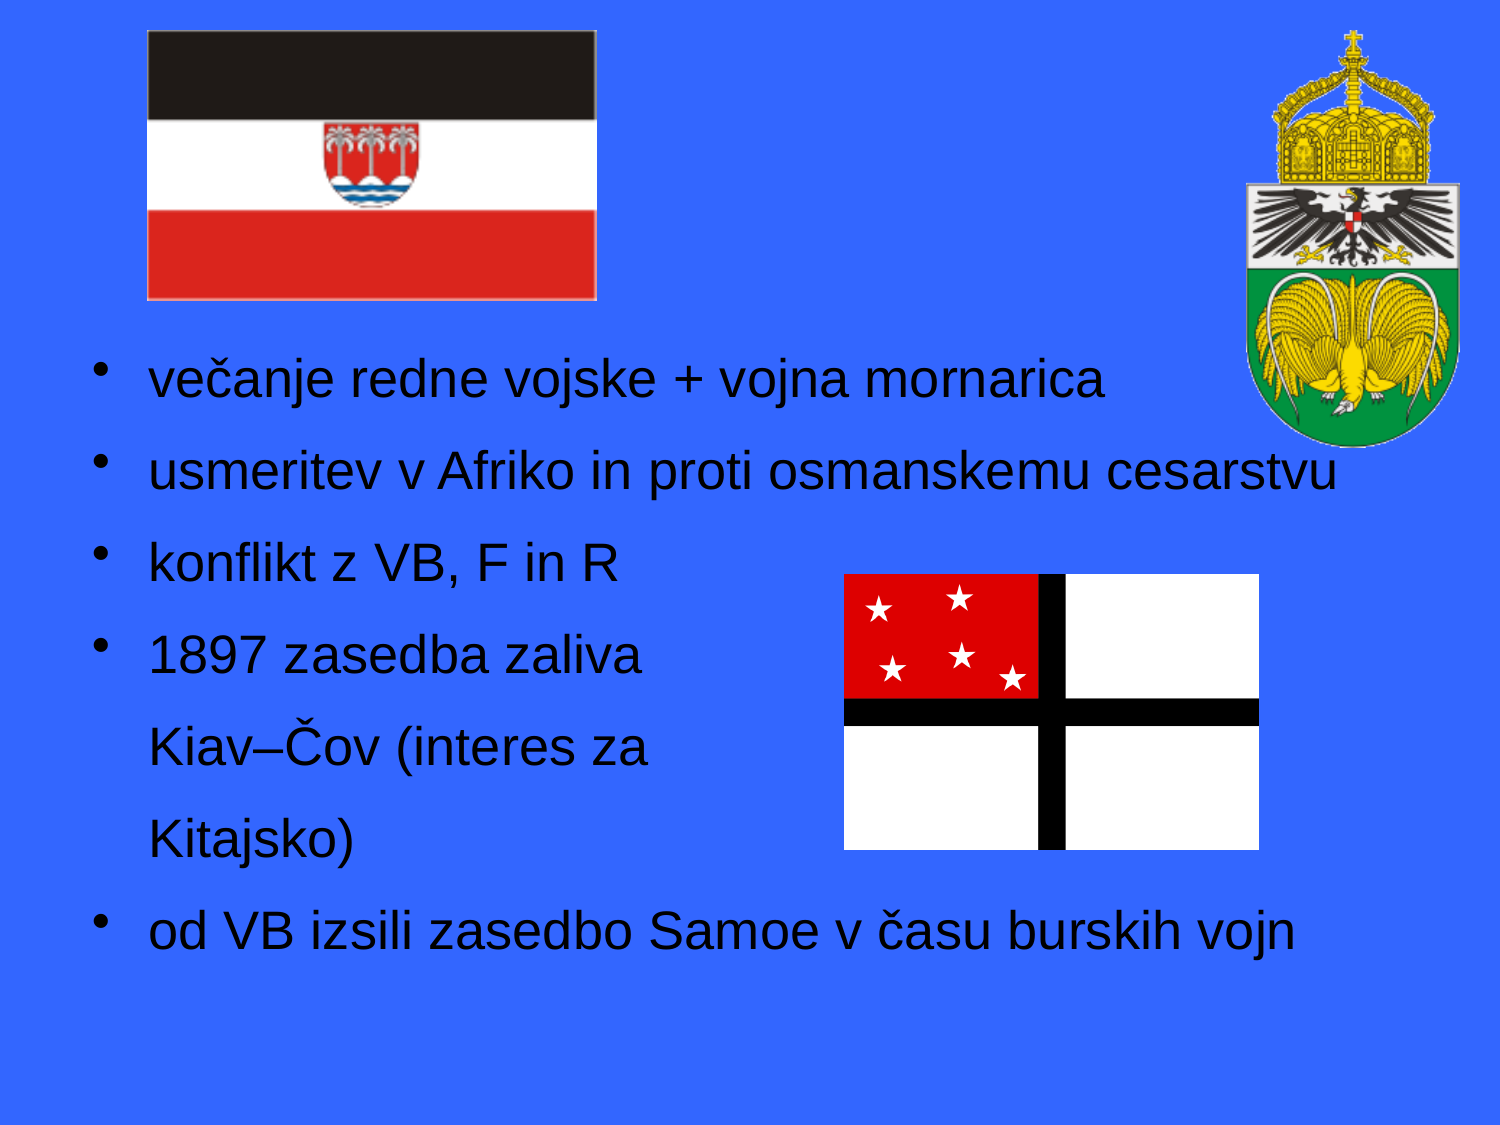

# večanje redne vojske + vojna mornarica
usmeritev v Afriko in proti osmanskemu cesarstvu
konflikt z VB, F in R
1897 zasedba zaliva
	Kiav–Čov (interes za
	Kitajsko)
od VB izsili zasedbo Samoe v času burskih vojn